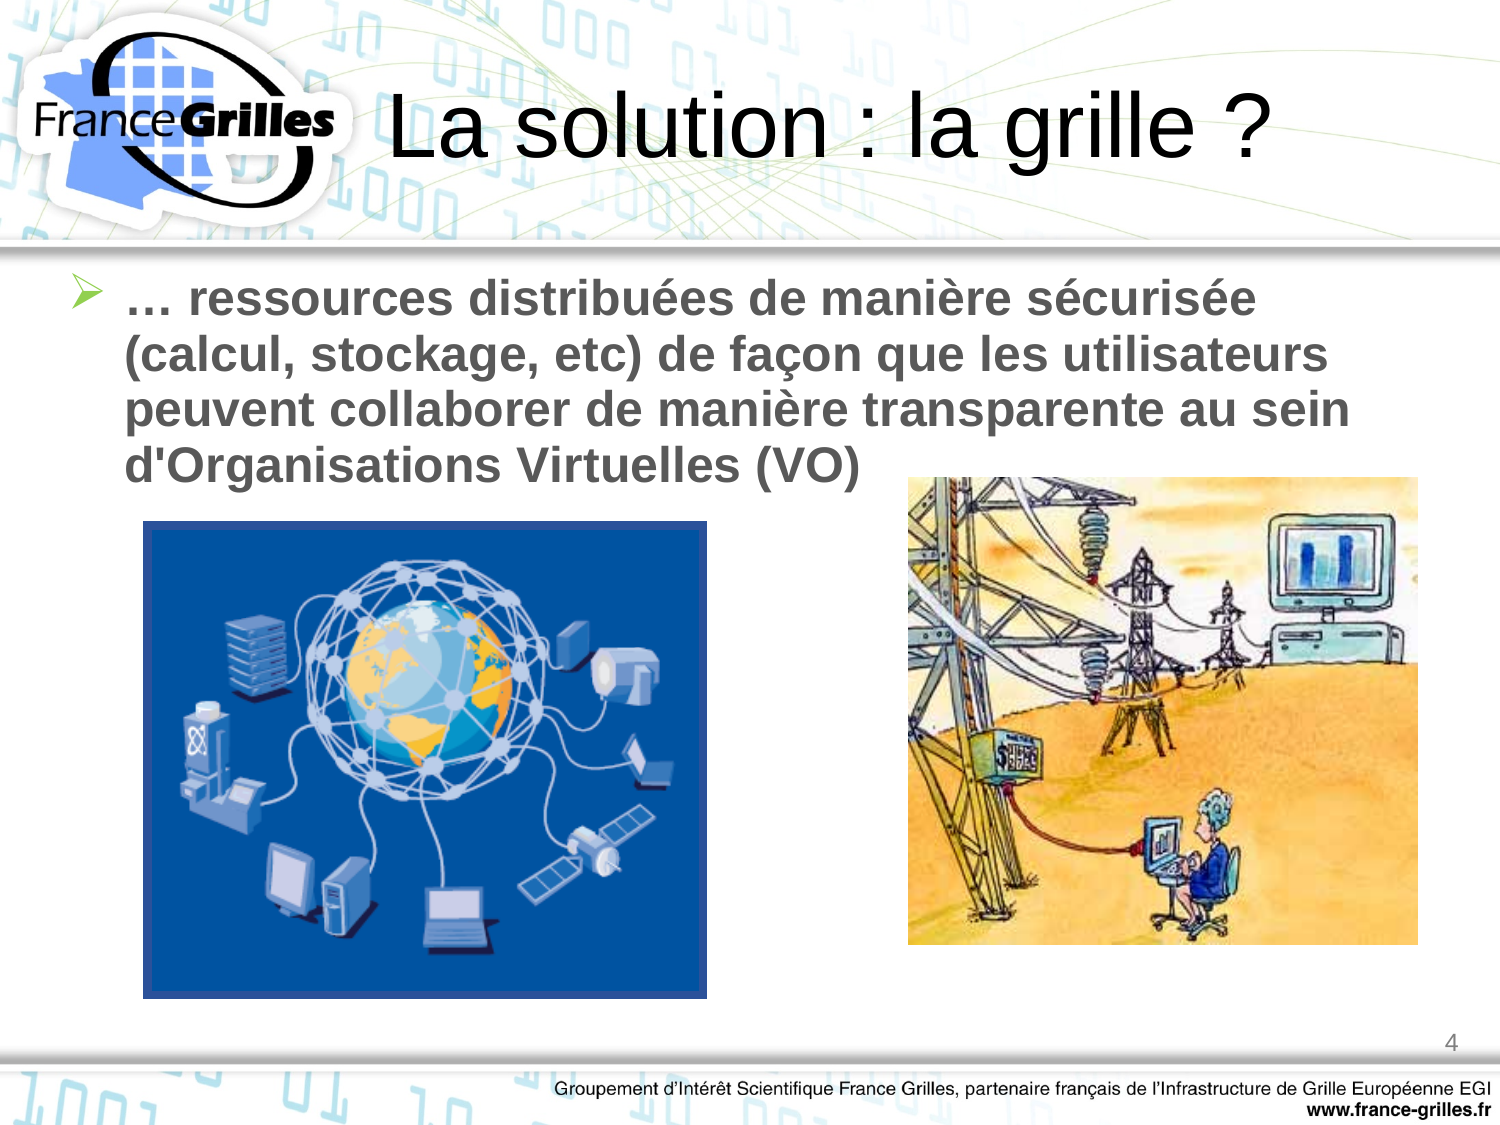

# La solution : la grille ?
… ressources distribuées de manière sécurisée (calcul, stockage, etc) de façon que les utilisateurs peuvent collaborer de manière transparente au sein d'Organisations Virtuelles (VO)
4
Introduction aux grilles